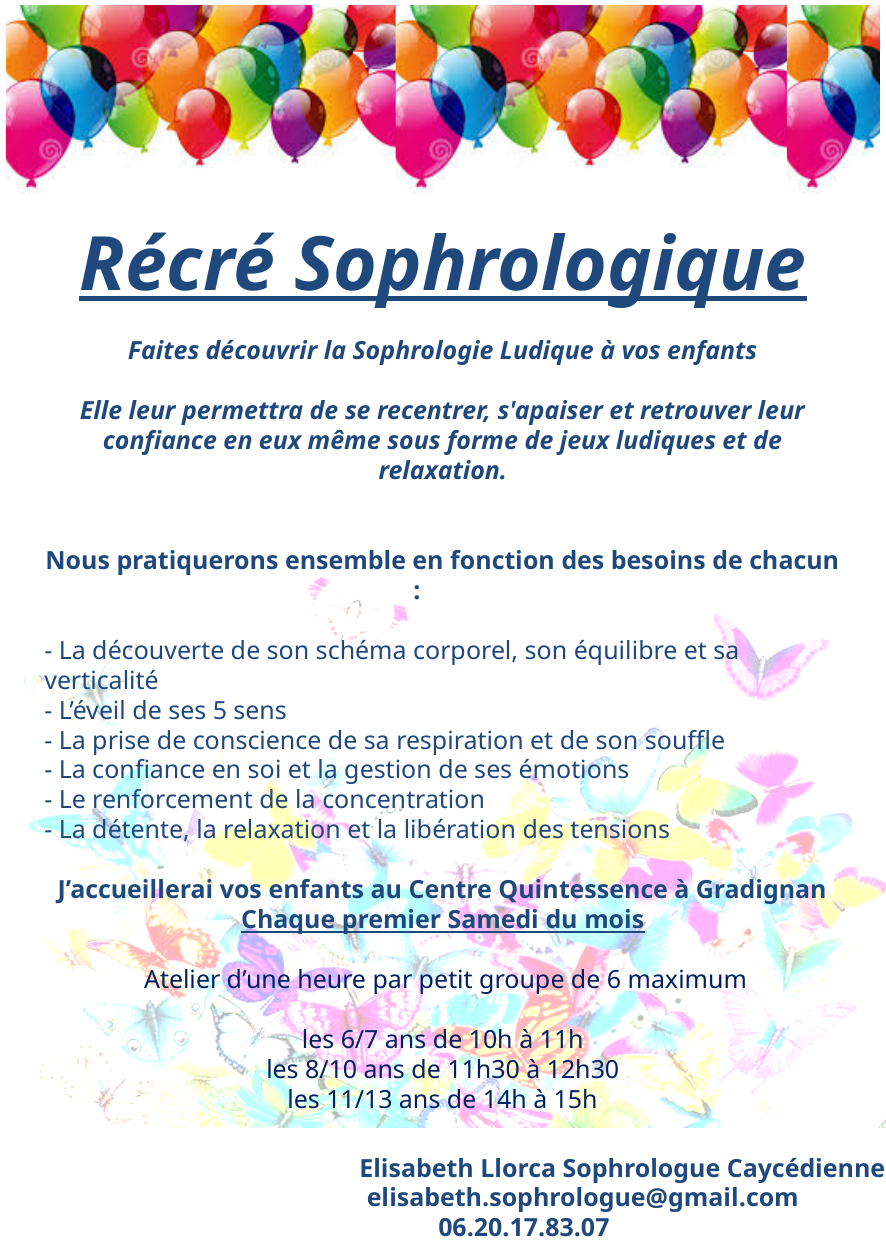

# Récré Sophrologique
Faites découvrir la Sophrologie Ludique à vos enfants
Elle leur permettra de se recentrer, s'apaiser et retrouver leur confiance en eux même sous forme de jeux ludiques et de relaxation.
Nous pratiquerons ensemble en fonction des besoins de chacun :
- La découverte de son schéma corporel, son équilibre et sa verticalité
- L’éveil de ses 5 sens
- La prise de conscience de sa respiration et de son souffle
- La confiance en soi et la gestion de ses émotions
- Le renforcement de la concentration
- La détente, la relaxation et la libération des tensions
J’accueillerai vos enfants au Centre Quintessence à Gradignan
Chaque premier Samedi du mois
 Atelier d’une heure par petit groupe de 6 maximum
les 6/7 ans de 10h à 11h
les 8/10 ans de 11h30 à 12h30
les 11/13 ans de 14h à 15h
 Elisabeth Llorca Sophrologue Caycédienne
 elisabeth.sophrologue@gmail.com
 06.20.17.83.07